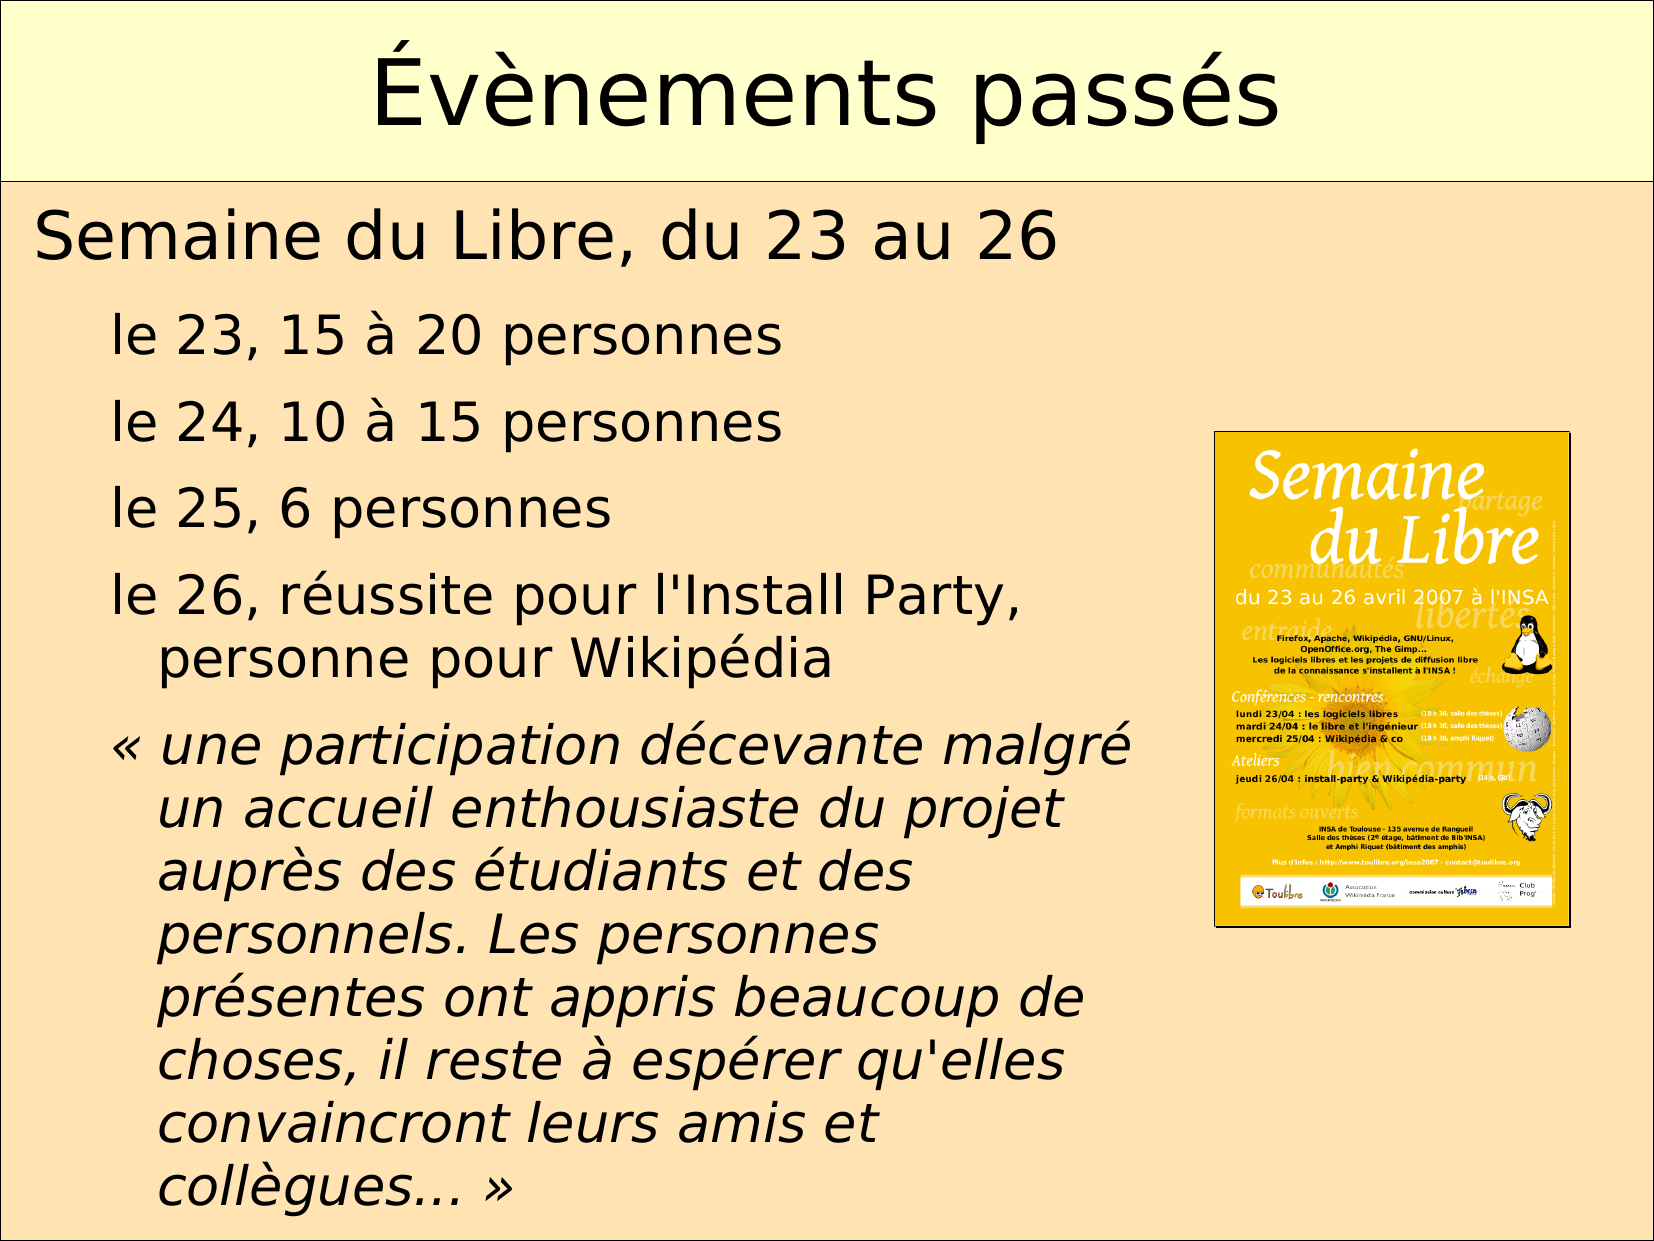

# Évènements passés
Semaine du Libre, du 23 au 26
le 23, 15 à 20 personnes
le 24, 10 à 15 personnes
le 25, 6 personnes
le 26, réussite pour l'Install Party, personne pour Wikipédia
« une participation décevante malgré un accueil enthousiaste du projet auprès des étudiants et des personnels. Les personnes présentes ont appris beaucoup de choses, il reste à espérer qu'elles convaincront leurs amis et collègues... »